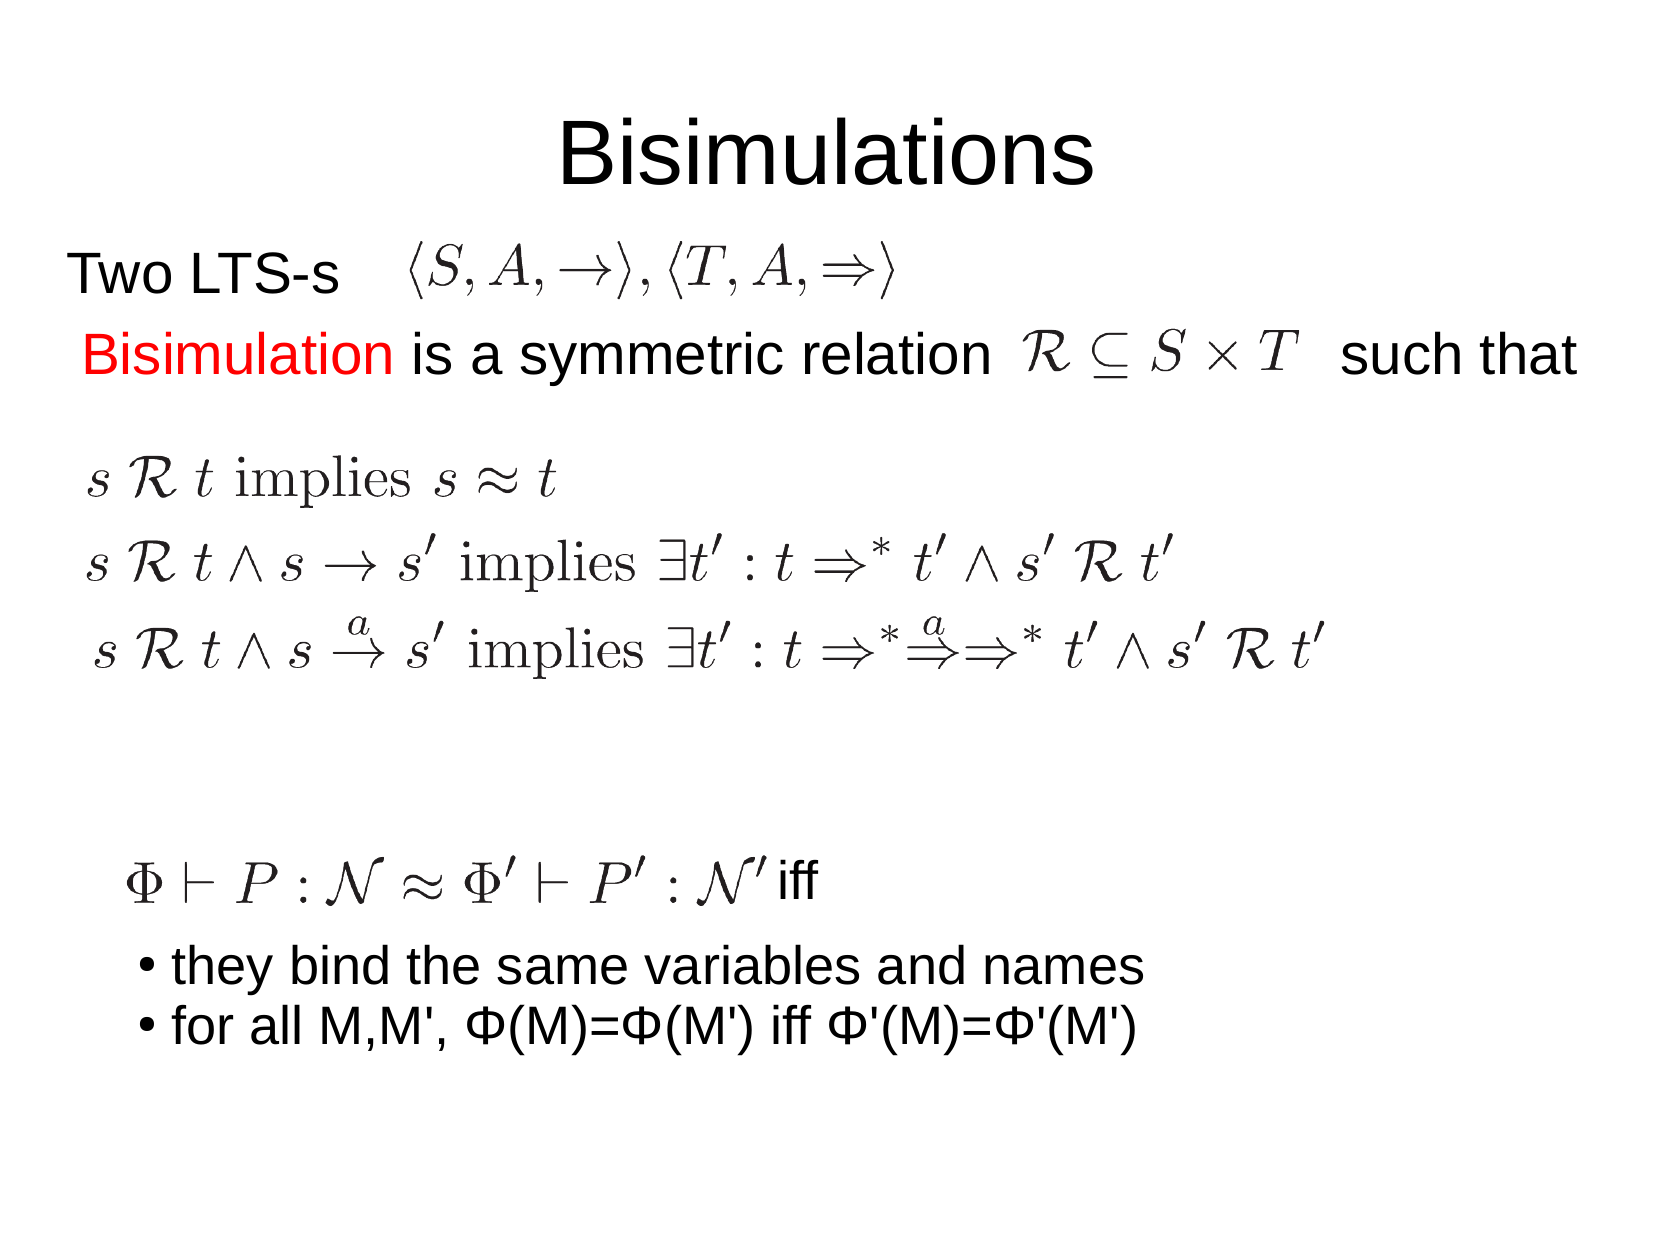

# Bisimulations
Two LTS-s
Bisimulation is a symmetric relation
such that
iff
 they bind the same variables and names
 for all M,M', Φ(M)=Φ(M') iff Φ'(M)=Φ'(M')